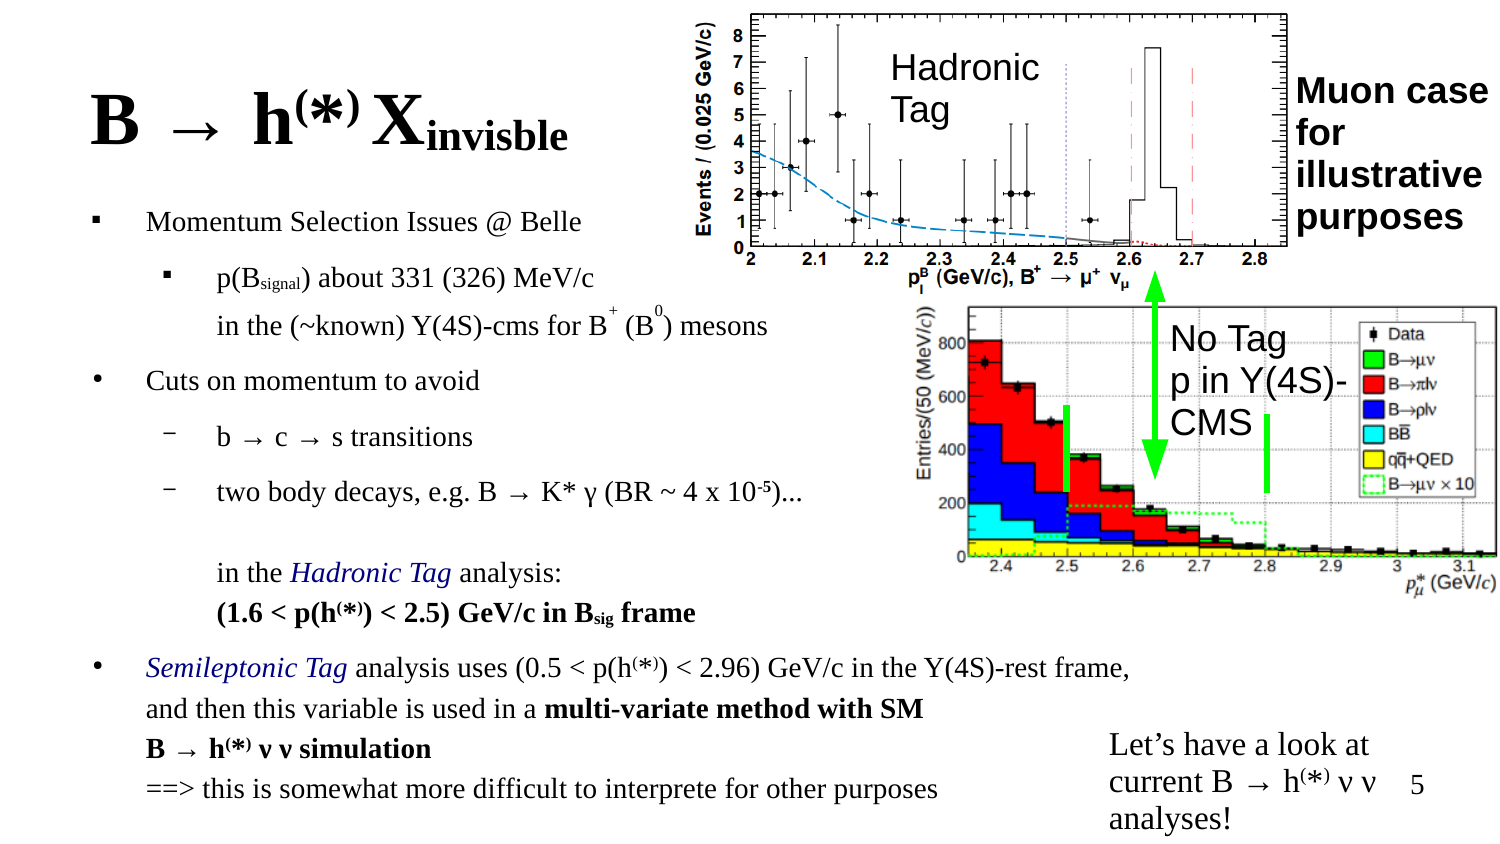

# B → h(*) Xinvisble
Hadronic Tag
Muon case for illustrative purposes
Momentum Selection Issues @ Belle
p(Bsignal) about 331 (326) MeV/c
in the (~known) Y(4S)-cms for B+ (B0) mesons
Cuts on momentum to avoid
b → c → s transitions
two body decays, e.g. B → K* γ (BR ~ 4 x 10-5)...
in the Hadronic Tag analysis:
(1.6 < p(h(*)) < 2.5) GeV/c in Bsig frame
Semileptonic Tag analysis uses (0.5 < p(h(*)) < 2.96) GeV/c in the Y(4S)-rest frame,
and then this variable is used in a multi-variate method with SM
B → h(*) ν ν simulation
==> this is somewhat more difficult to interprete for other purposes
No Tag
p in Y(4S)-CMS
Let’s have a look at current B → h(*) ν ν
analyses!
5